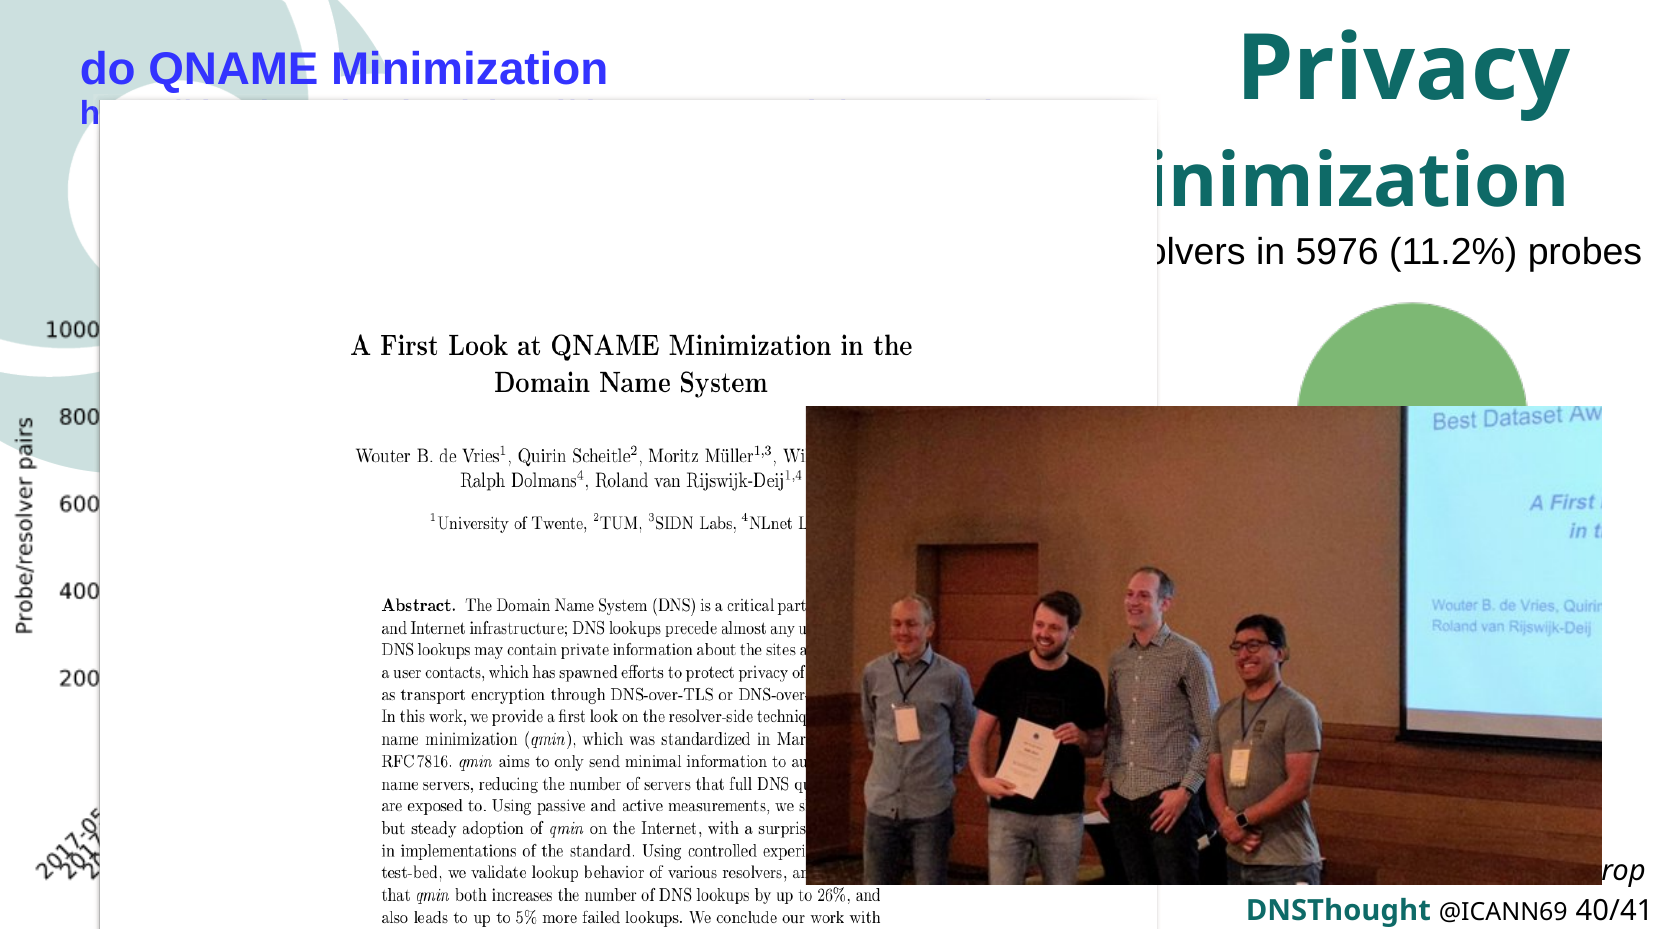

# Privacy QNAME Minimization
do QNAME Minimization
https://dnsthought.nlnetlabs.nl/does_qnamemin/#top_auth_asns
With 9971 (8.5%) resolvers in 5976 (11.2%) probes
40